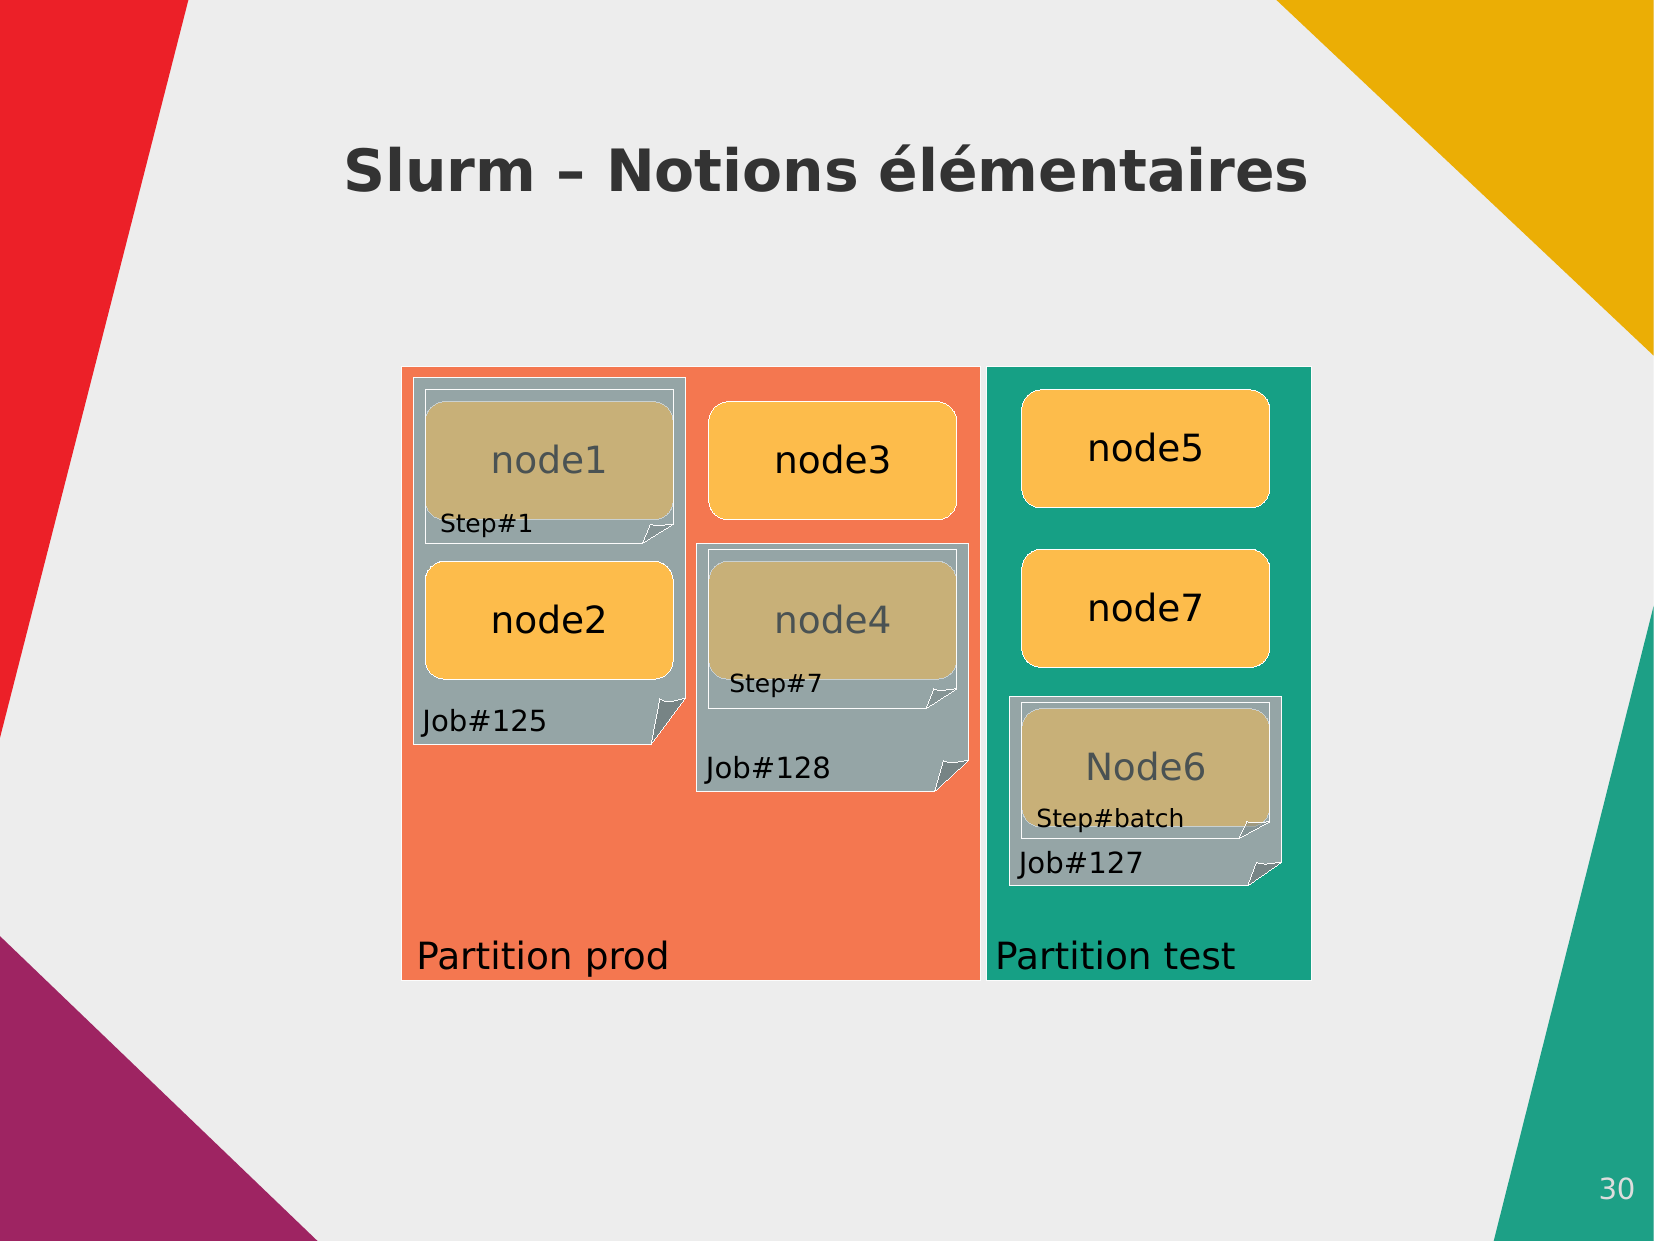

# Slurm – Notions élémentaires
node5
node1
node3
Step#1
node7
node2
node4
Step#7
Job#125
Node6
Job#128
Step#batch
Job#127
Partition prod
Partition test
30